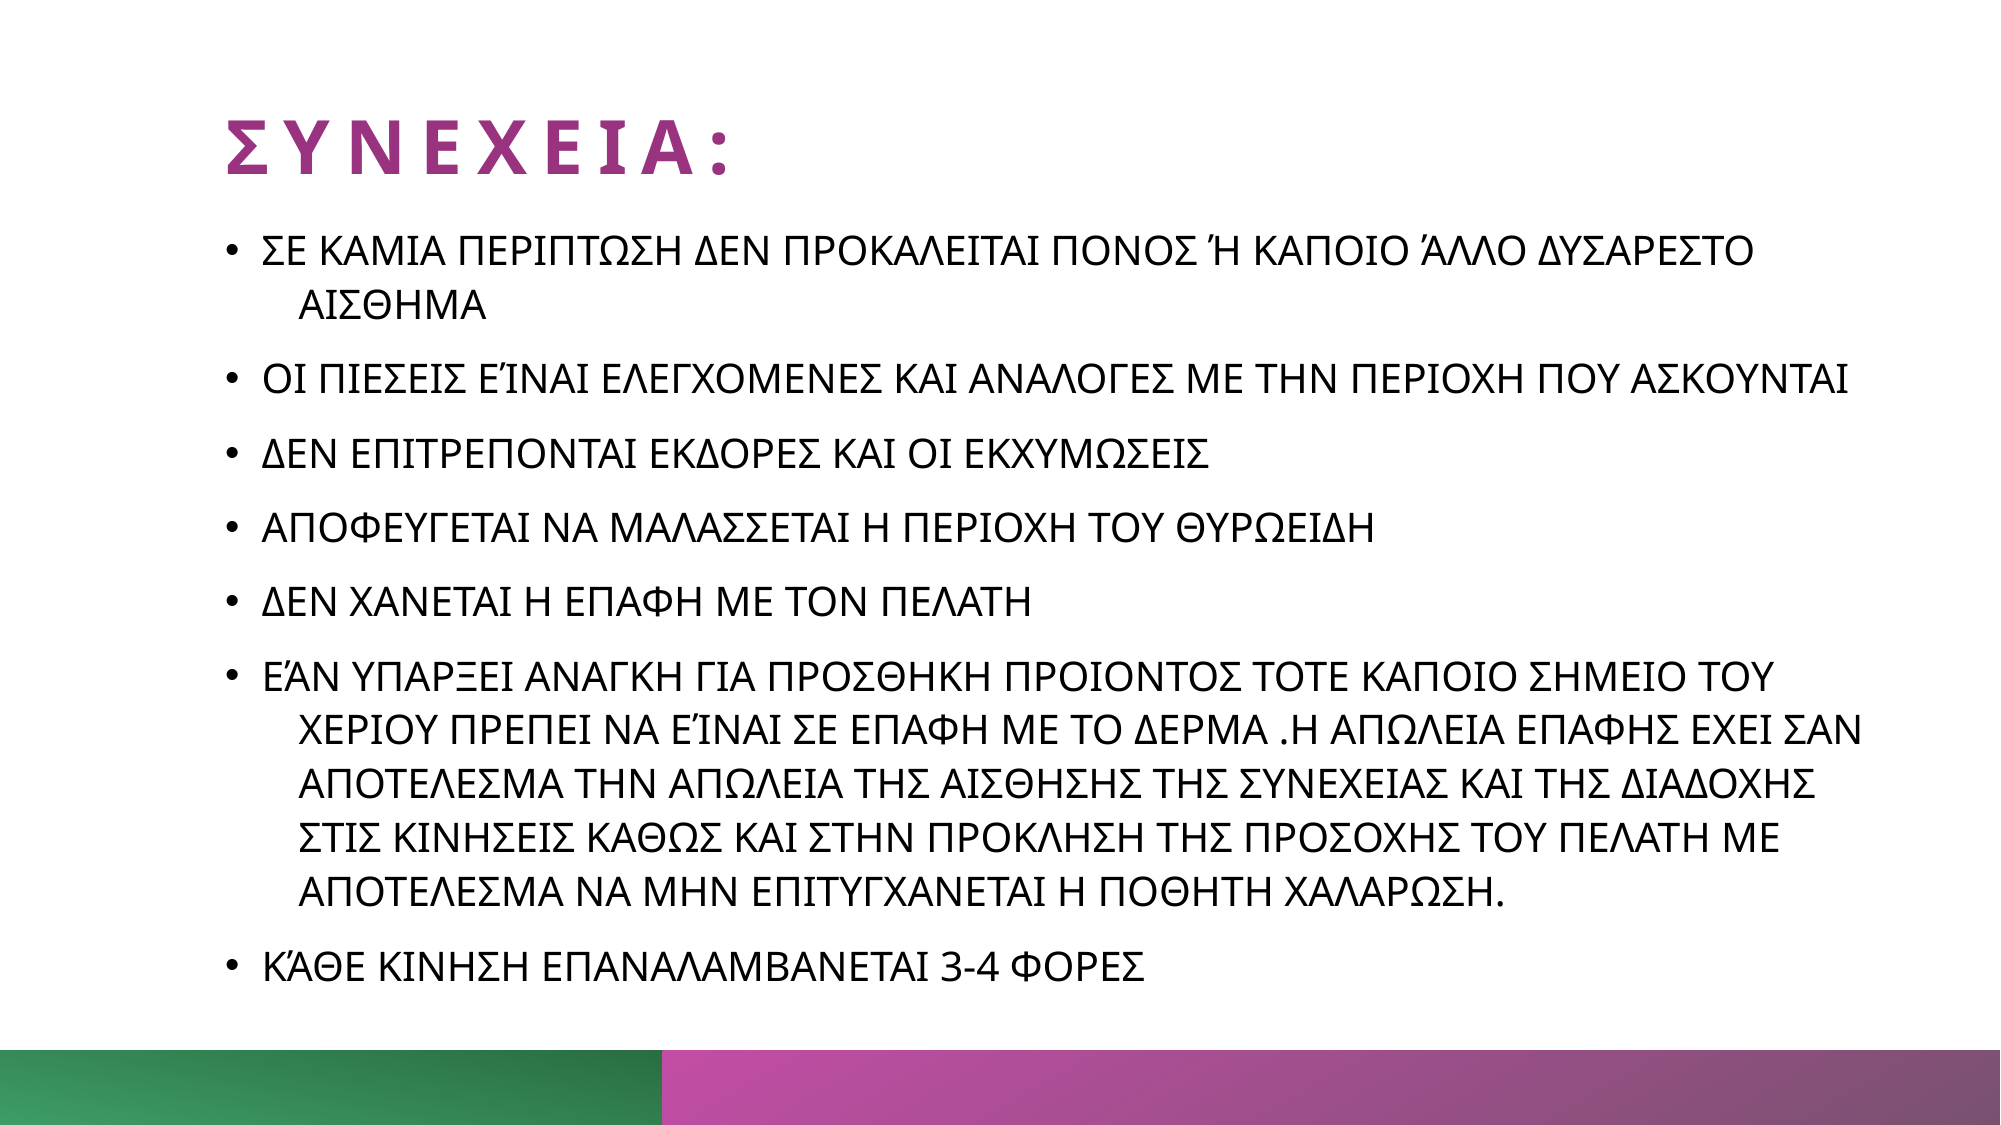

# ΣΥΝΕΧΕΙΑ:
ΣΕ ΚΑΜΙΑ ΠΕΡΙΠΤΩΣΗ ΔΕΝ ΠΡΟΚΑΛΕΙΤΑΙ ΠΟΝΟΣ Ή ΚΑΠΟΙΟ ΆΛΛΟ ΔΥΣΑΡΕΣΤΟ ΑΙΣΘΗΜΑ
ΟΙ ΠΙΕΣΕΙΣ ΕΊΝΑΙ ΕΛΕΓΧΟΜΕΝΕΣ ΚΑΙ ΑΝΑΛΟΓΕΣ ΜΕ ΤΗΝ ΠΕΡΙΟΧΗ ΠΟΥ ΑΣΚΟΥΝΤΑΙ
ΔΕΝ ΕΠΙΤΡΕΠΟΝΤΑΙ ΕΚΔΟΡΕΣ ΚΑΙ ΟΙ ΕΚΧΥΜΩΣΕΙΣ
ΑΠΟΦΕΥΓΕΤΑΙ ΝΑ ΜΑΛΑΣΣΕΤΑΙ Η ΠΕΡΙΟΧΗ ΤΟΥ ΘΥΡΩΕΙΔΗ
ΔΕΝ ΧΑΝΕΤΑΙ Η ΕΠΑΦΗ ΜΕ ΤΟΝ ΠΕΛΑΤΗ
ΕΆΝ ΥΠΑΡΞΕΙ ΑΝΑΓΚΗ ΓΙΑ ΠΡΟΣΘΗΚΗ ΠΡΟΙΟΝΤΟΣ ΤΟΤΕ ΚΑΠΟΙΟ ΣΗΜΕΙΟ ΤΟΥ ΧΕΡΙΟΥ ΠΡΕΠΕΙ ΝΑ ΕΊΝΑΙ ΣΕ ΕΠΑΦΗ ΜΕ ΤΟ ΔΕΡΜΑ .Η ΑΠΩΛΕΙΑ ΕΠΑΦΗΣ ΕΧΕΙ ΣΑΝ ΑΠΟΤΕΛΕΣΜΑ ΤΗΝ ΑΠΩΛΕΙΑ ΤΗΣ ΑΙΣΘΗΣΗΣ ΤΗΣ ΣΥΝΕΧΕΙΑΣ ΚΑΙ ΤΗΣ ΔΙΑΔΟΧΗΣ ΣΤΙΣ ΚΙΝΗΣΕΙΣ ΚΑΘΩΣ ΚΑΙ ΣΤΗΝ ΠΡΟΚΛΗΣΗ ΤΗΣ ΠΡΟΣΟΧΗΣ ΤΟΥ ΠΕΛΑΤΗ ΜΕ ΑΠΟΤΕΛΕΣΜΑ ΝΑ ΜΗΝ ΕΠΙΤΥΓΧΑΝΕΤΑΙ Η ΠΟΘΗΤΗ ΧΑΛΑΡΩΣΗ.
ΚΆΘΕ ΚΙΝΗΣΗ ΕΠΑΝΑΛΑΜΒΑΝΕΤΑΙ 3-4 ΦΟΡΕΣ